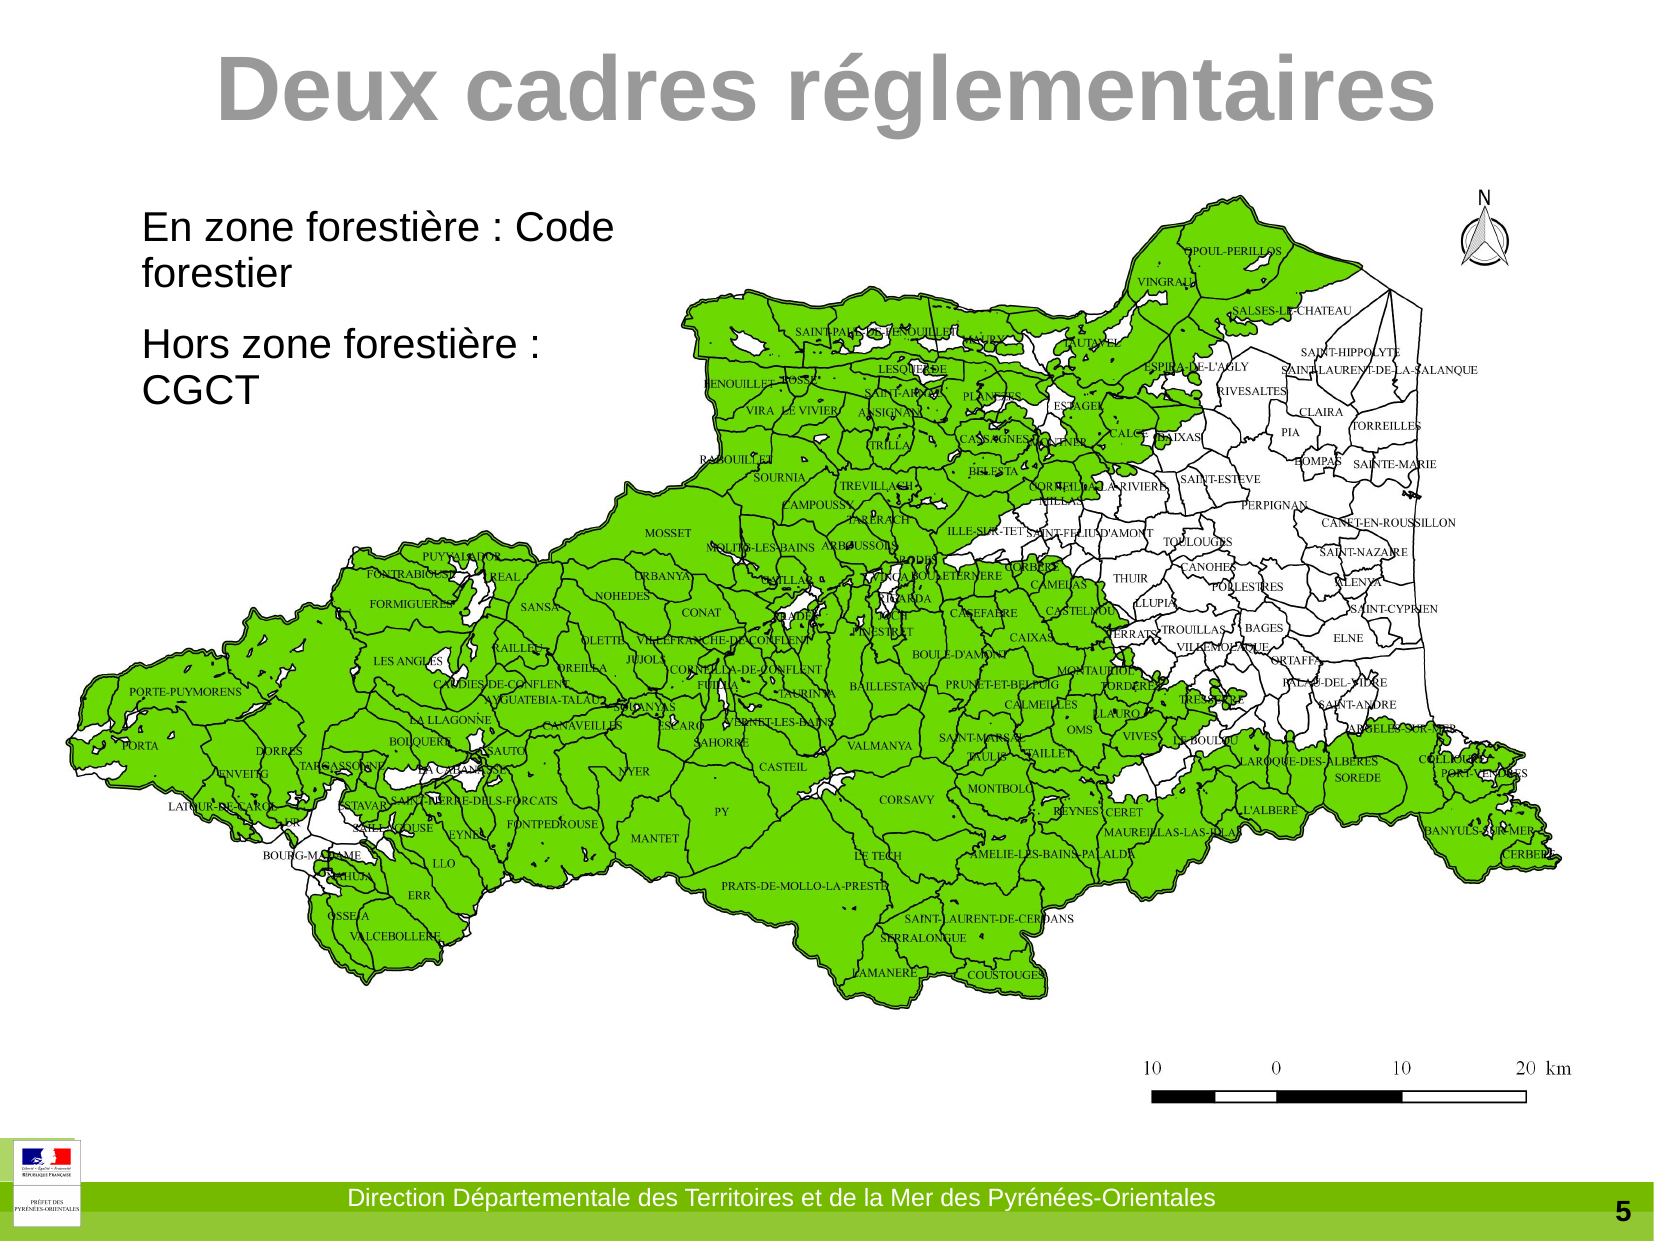

# Deux cadres réglementaires
En zone forestière : Code forestier
Hors zone forestière : CGCT
Direction Départementale des Territoires et de la Mer des Pyrénées-Orientales
5